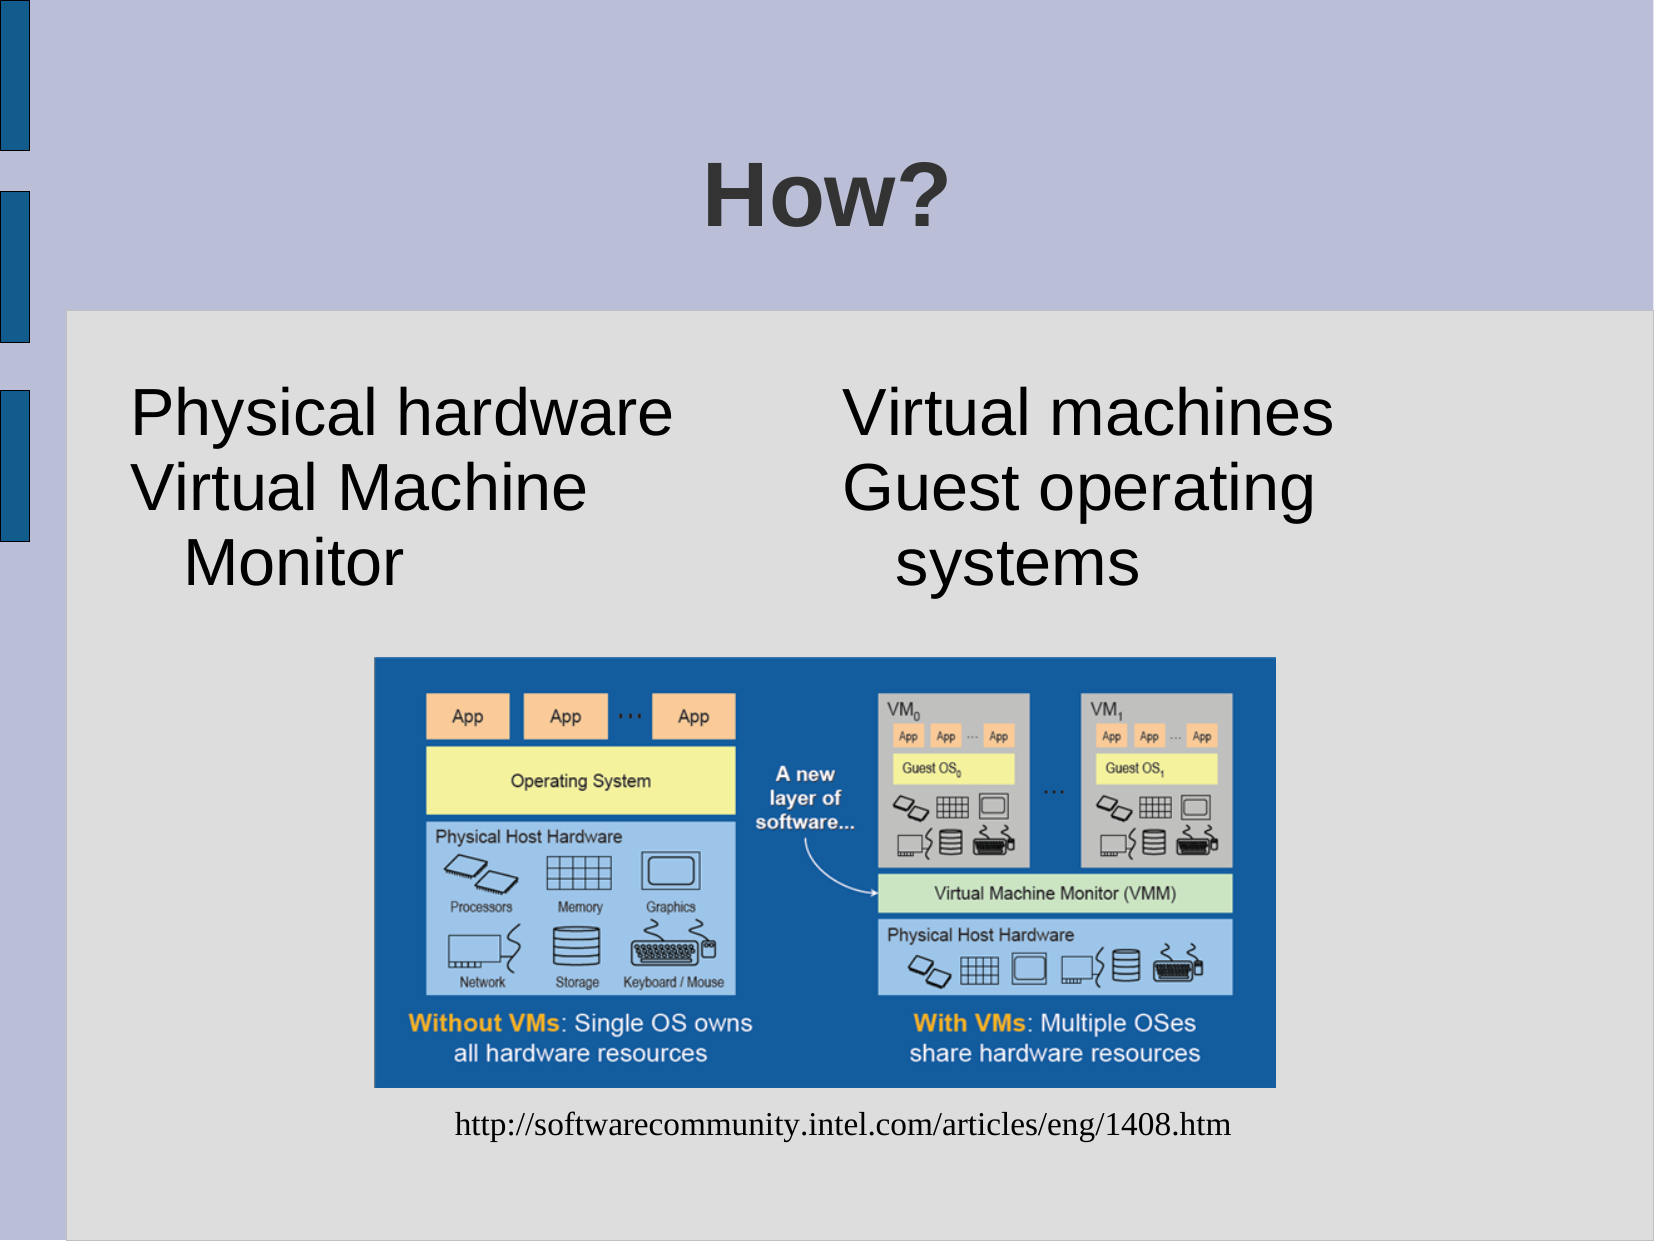

# How?
Physical hardware
Virtual Machine Monitor
Virtual machines
Guest operating systems
http://softwarecommunity.intel.com/articles/eng/1408.htm